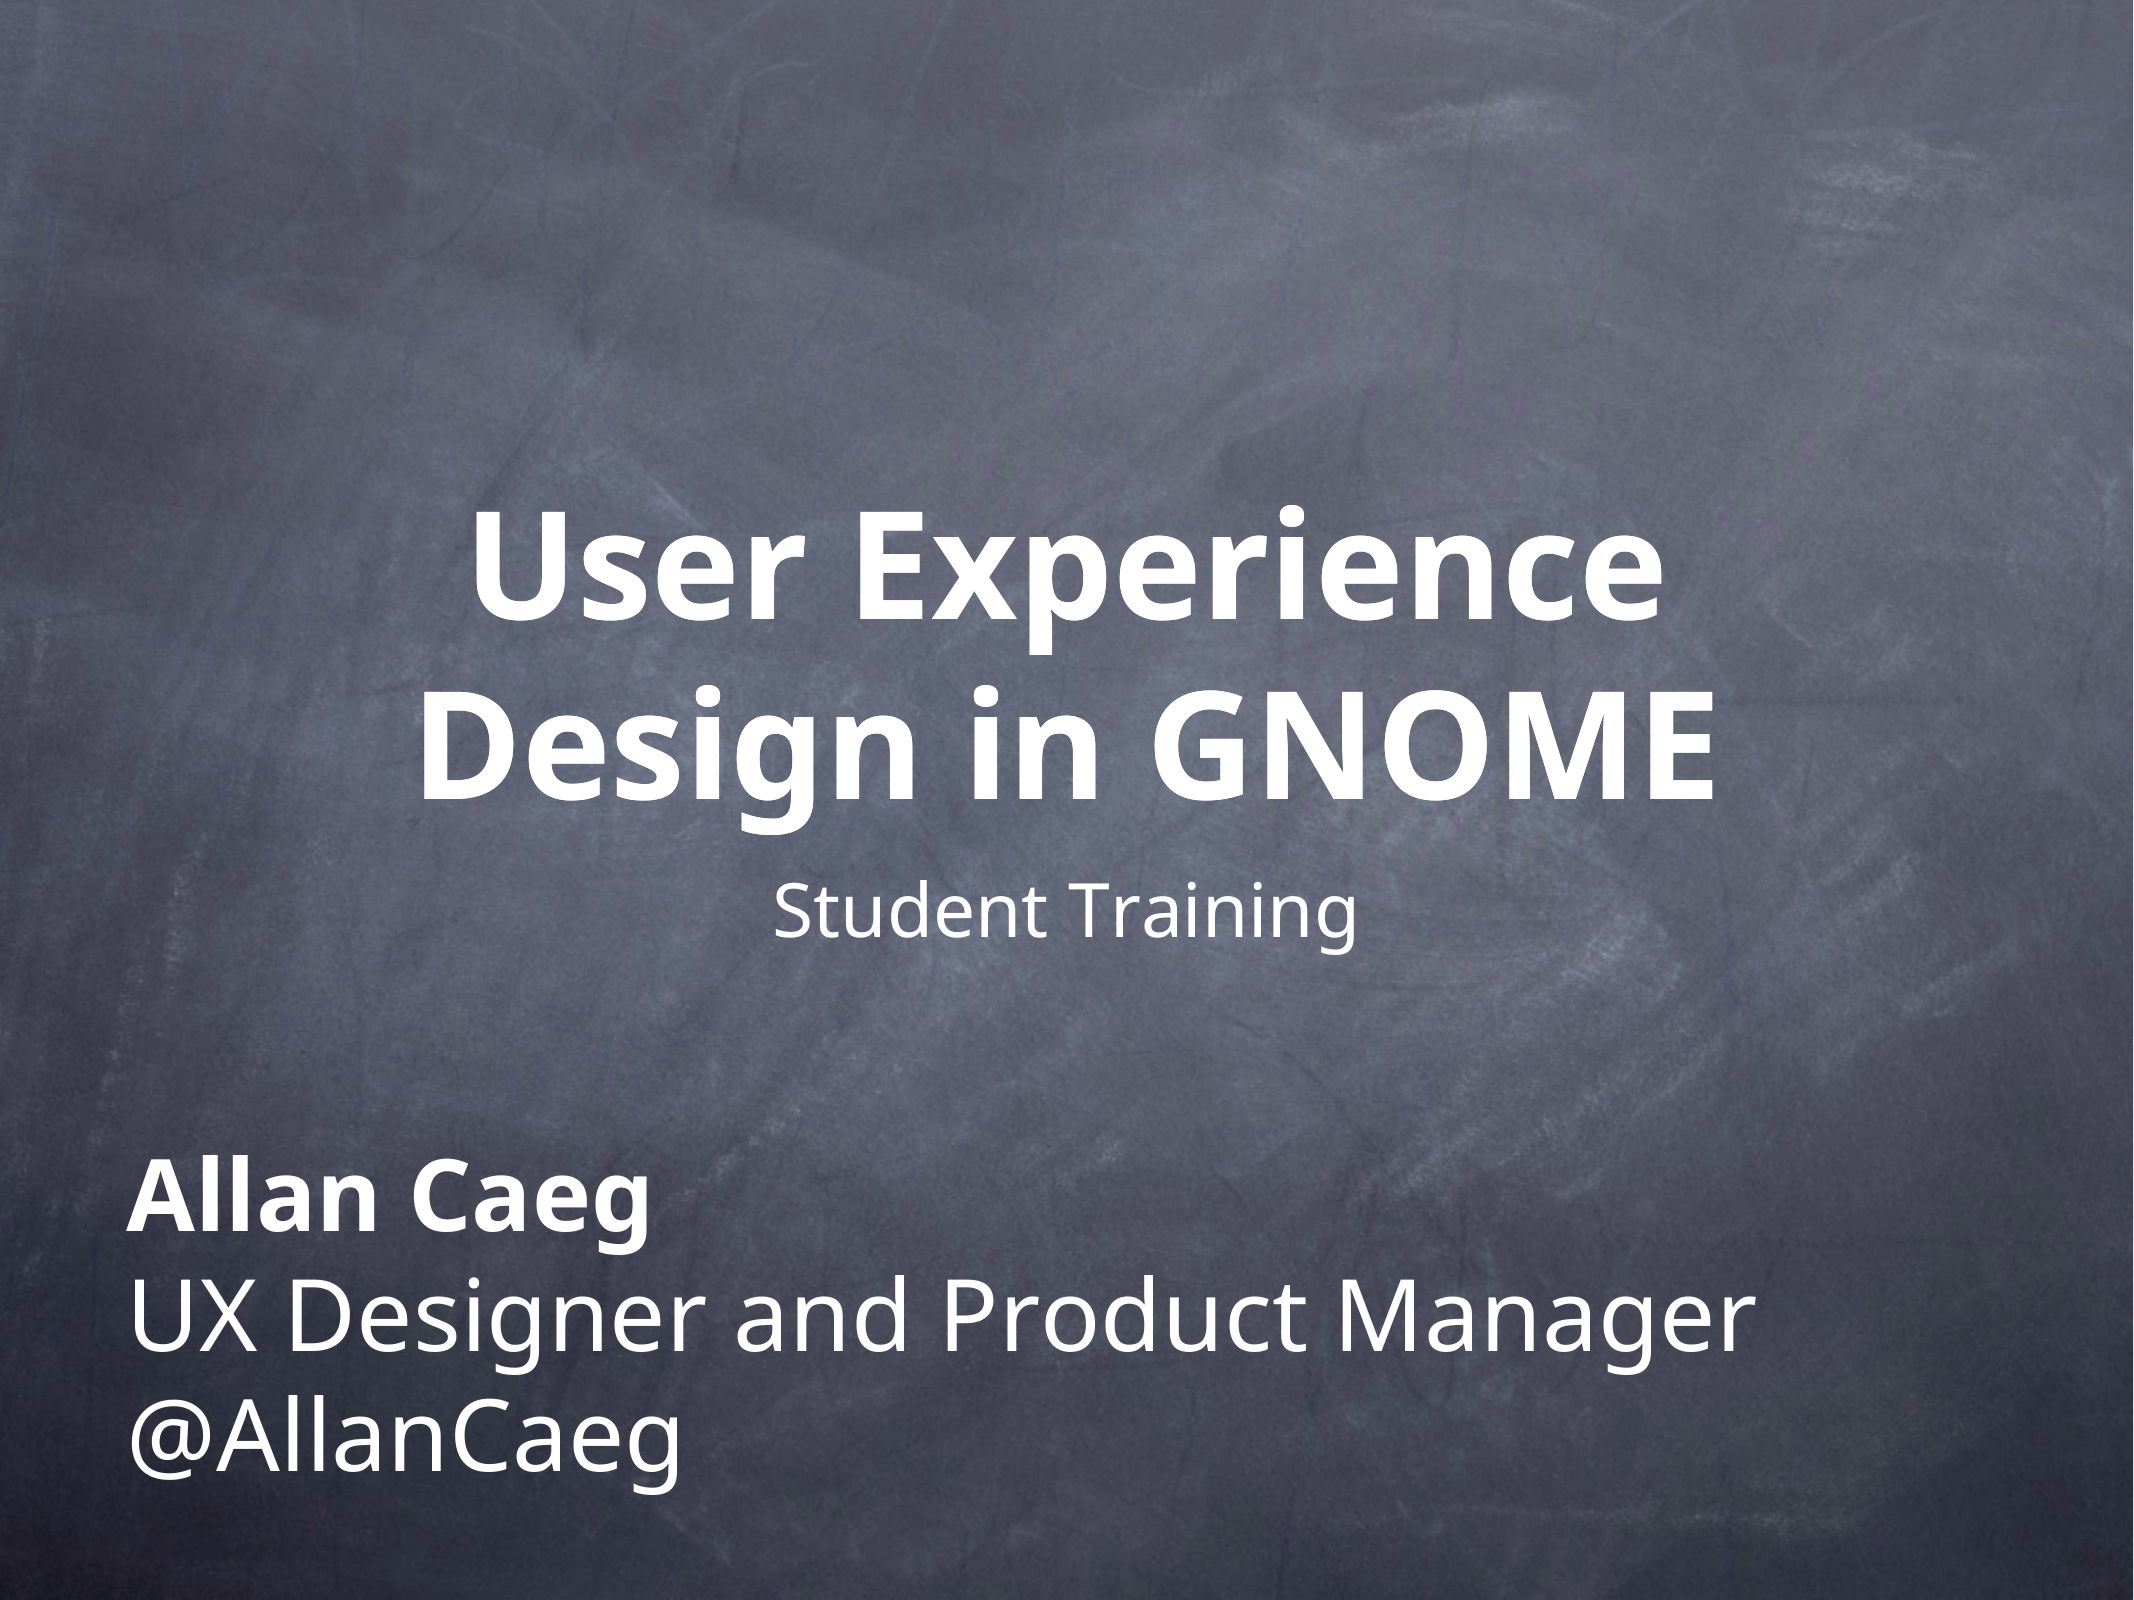

User Experience Design in GNOME
User Experience Design in GNOME
Student Training
Allan Caeg
UX Designer and Product Manager
@AllanCaeg